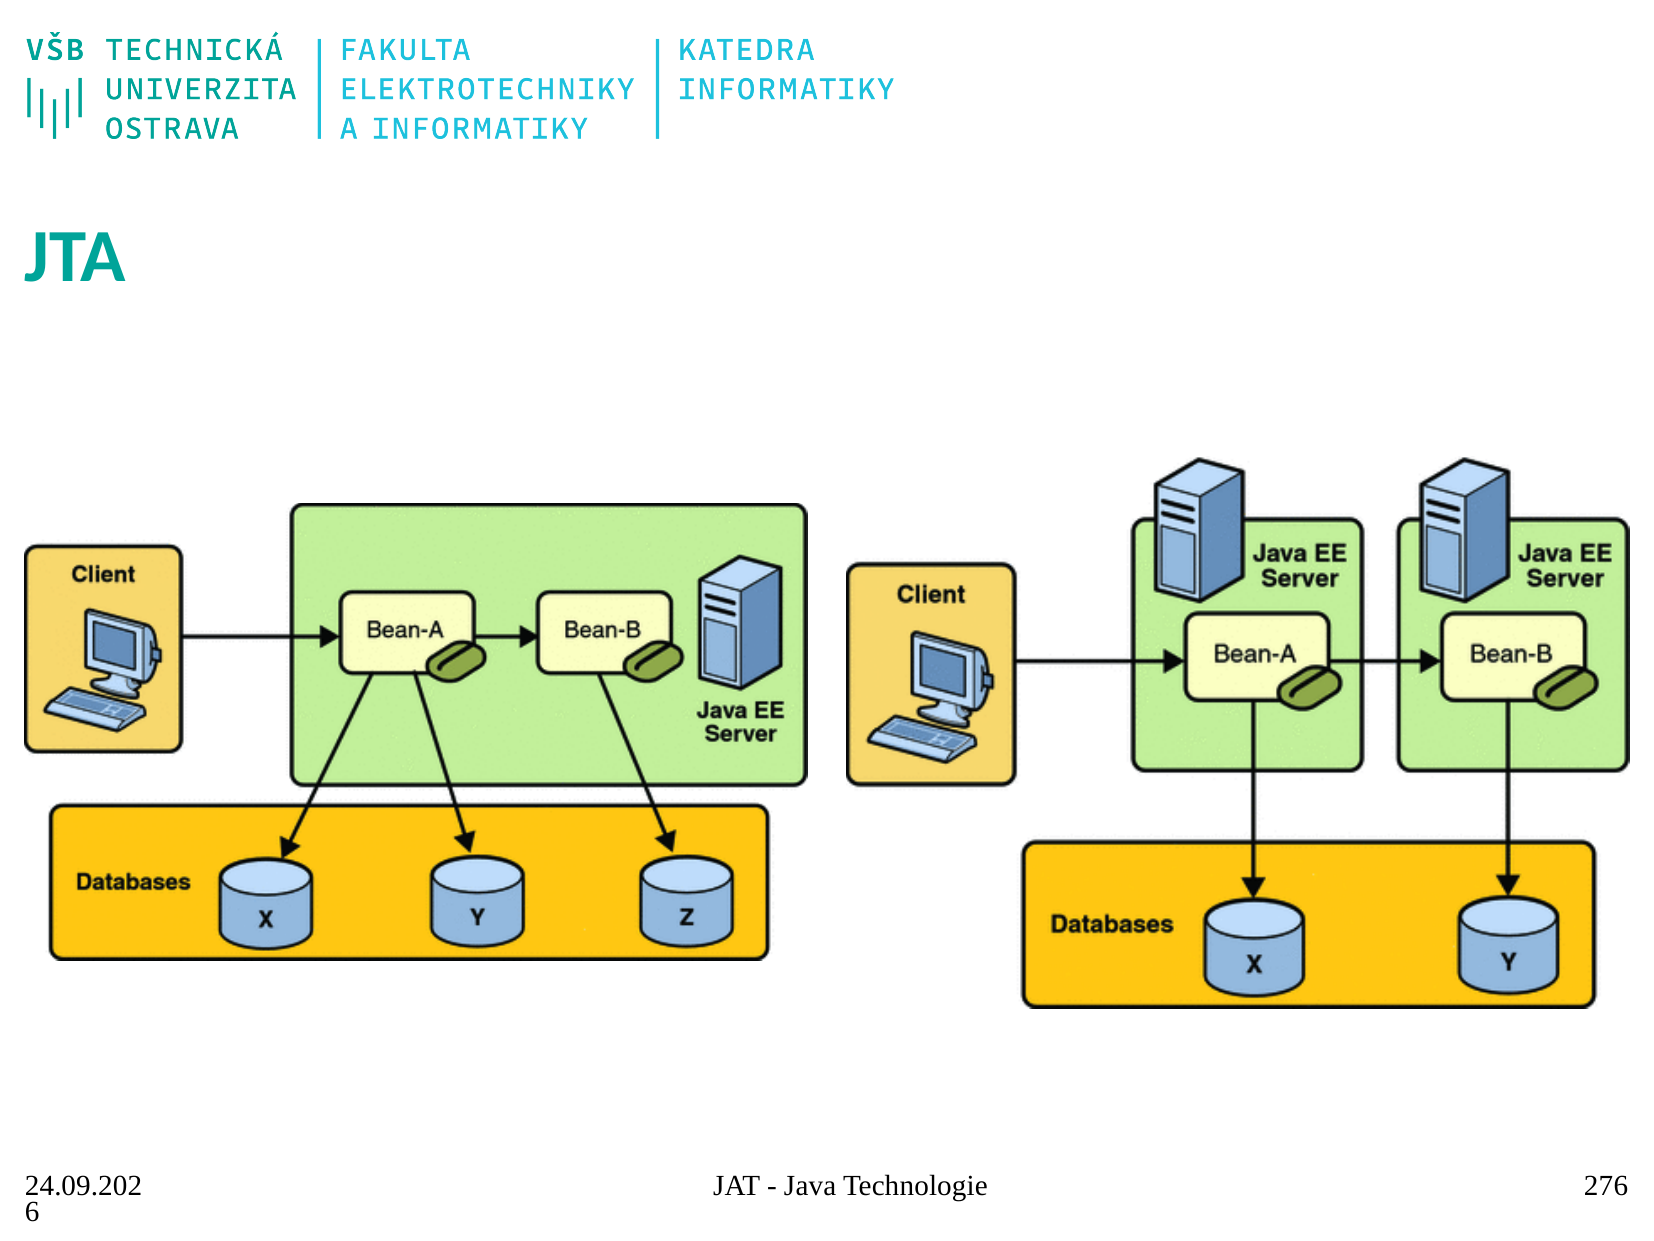

# JTA
JAT - Java Technologie
276